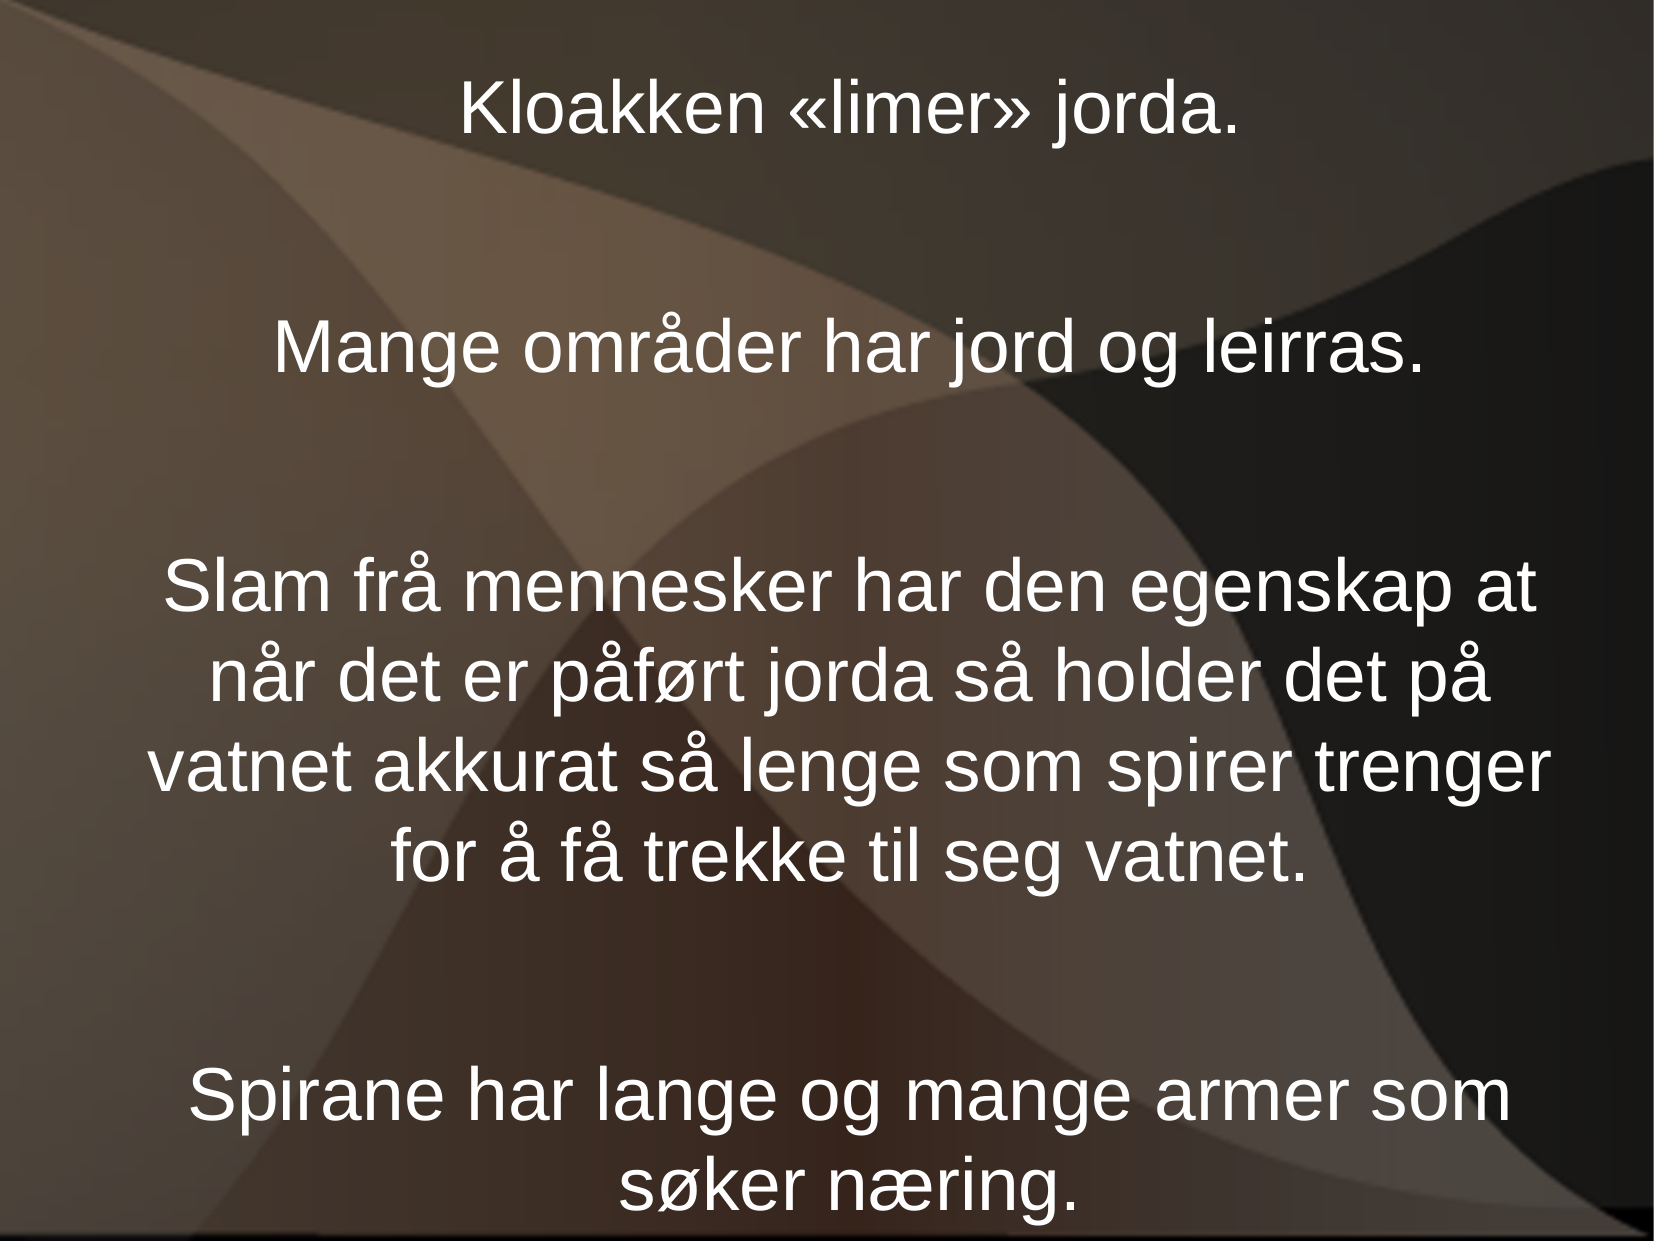

# Kloakken «limer» jorda.
Mange områder har jord og leirras.
Slam frå mennesker har den egenskap at når det er påført jorda så holder det på vatnet akkurat så lenge som spirer trenger for å få trekke til seg vatnet.
Spirane har lange og mange armer som søker næring.
Dei binder jordsmonnet..